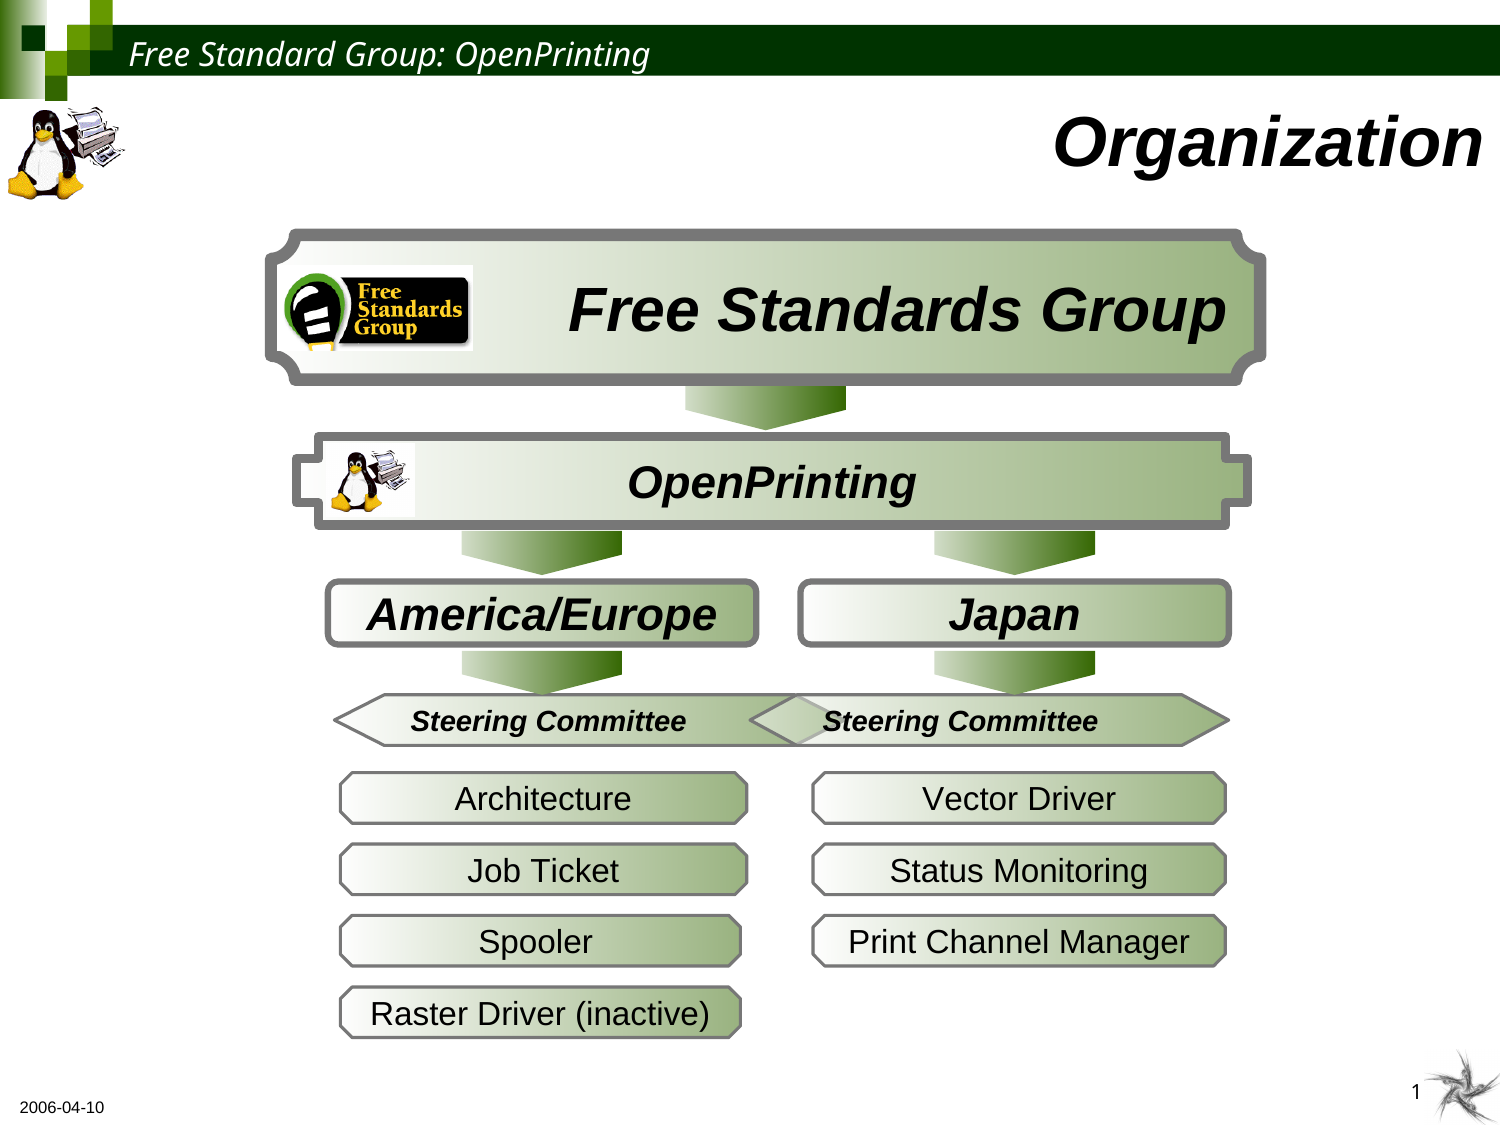

# Organization
Free Standards Group
OpenPrinting
America/Europe
Japan
Steering Committee
Steering Committee
Architecture
Vector Driver
Job Ticket
Status Monitoring
Spooler
Print Channel Manager
Raster Driver (inactive)